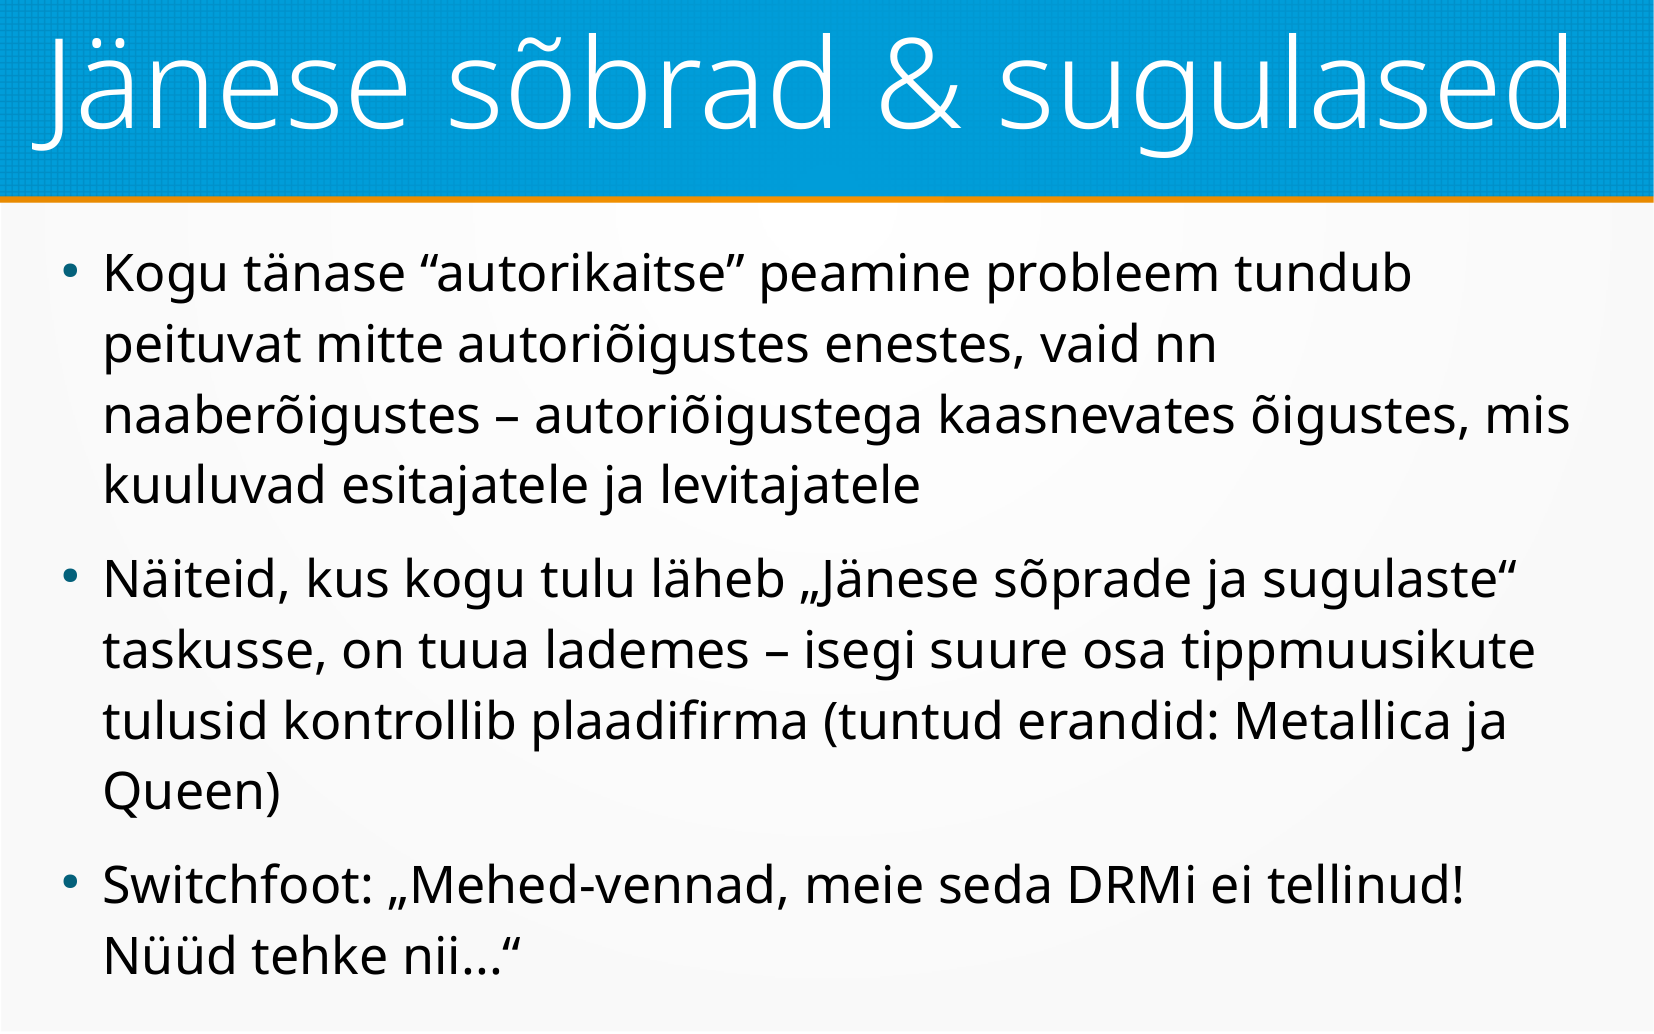

# Jänese sõbrad & sugulased
Kogu tänase “autorikaitse” peamine probleem tundub peituvat mitte autoriõigustes enestes, vaid nn naaberõigustes – autoriõigustega kaasnevates õigustes, mis kuuluvad esitajatele ja levitajatele
Näiteid, kus kogu tulu läheb „Jänese sõprade ja sugulaste“ taskusse, on tuua lademes – isegi suure osa tippmuusikute tulusid kontrollib plaadifirma (tuntud erandid: Metallica ja Queen)
Switchfoot: „Mehed-vennad, meie seda DRMi ei tellinud! Nüüd tehke nii...“